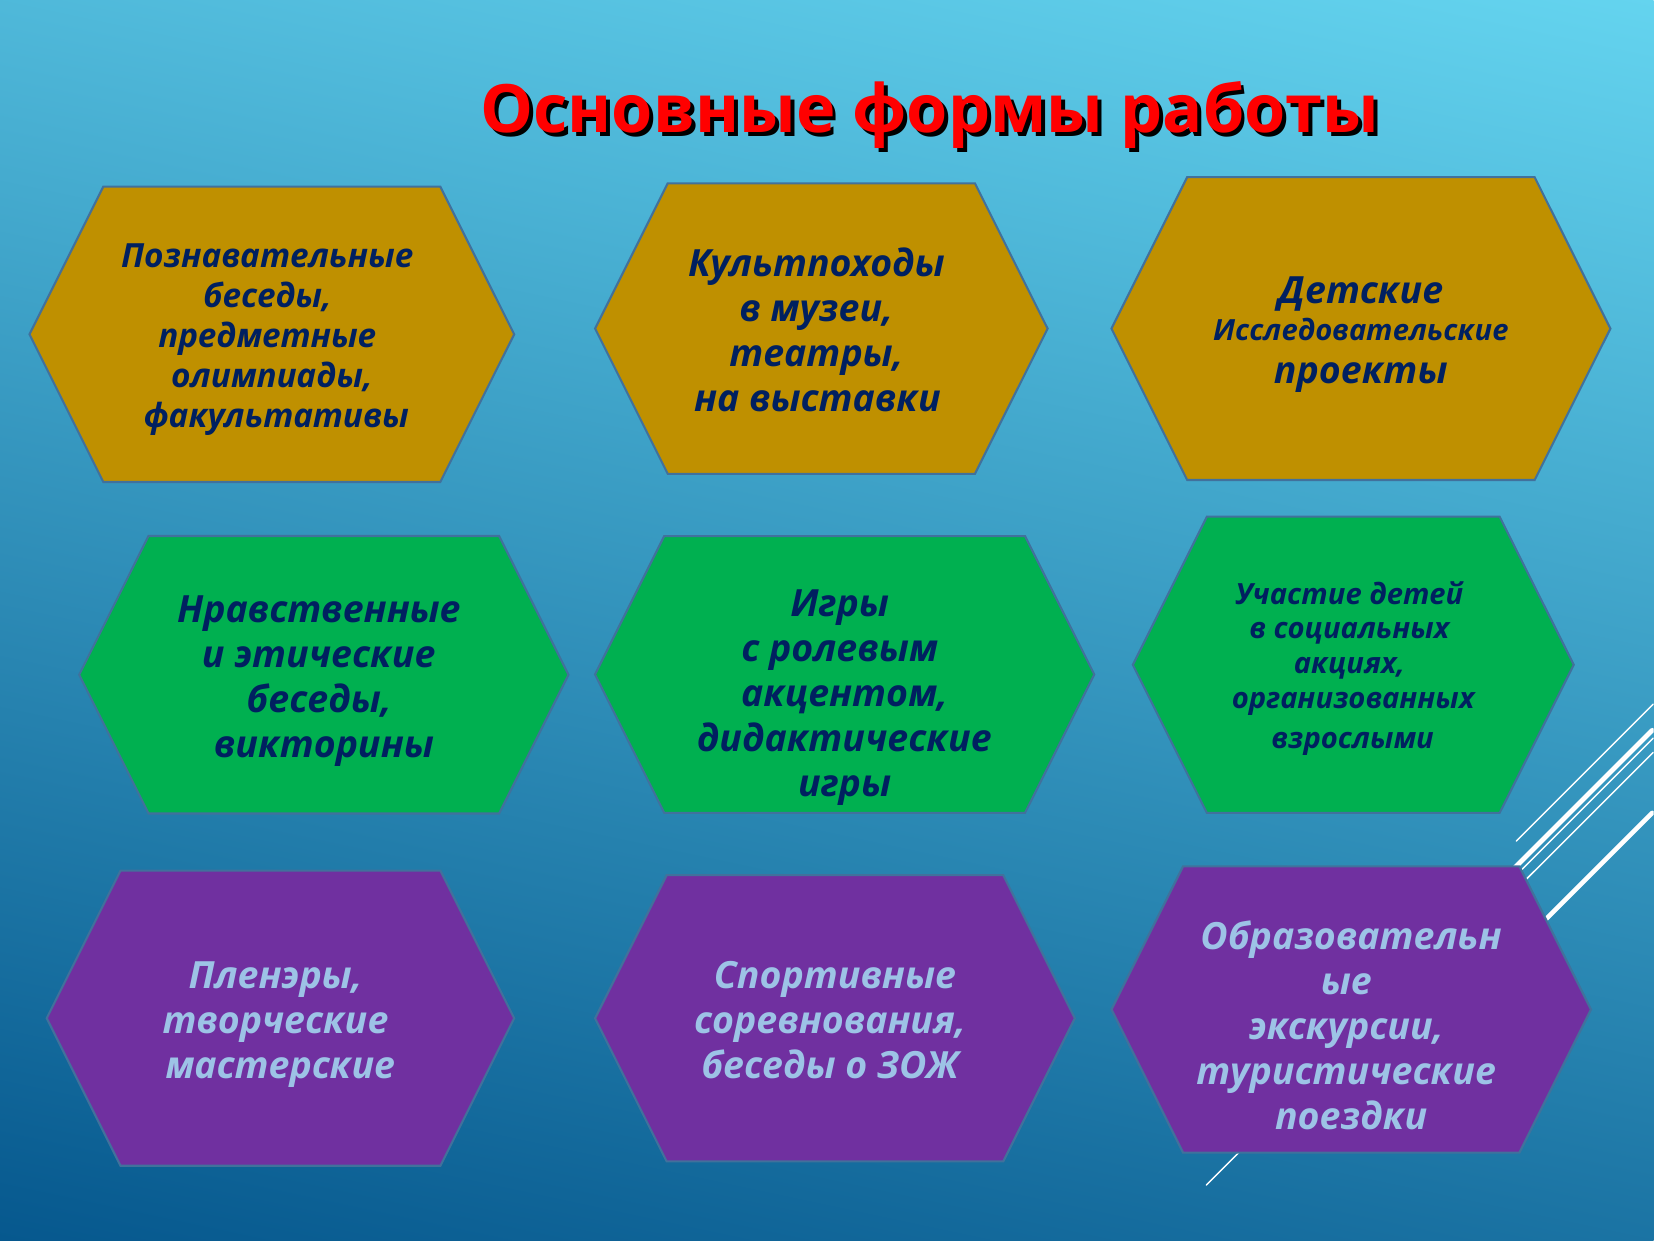

Основные формы работы
Детские
Исследовательские
 проекты
Культпоходы
в музеи,
театры,
на выставки
Познавательные
беседы,
предметные
олимпиады,
 факультативы
Участие детей
в социальных
акциях,
организованных
 взрослыми
Нравственные
и этические
беседы,
викторины
Игры
с ролевым
акцентом,
дидактические
 игры
Образовательные
экскурсии,
туристические
поездки
Пленэры,
творческие
мастерские
Спортивные
соревнования,
беседы о ЗОЖ